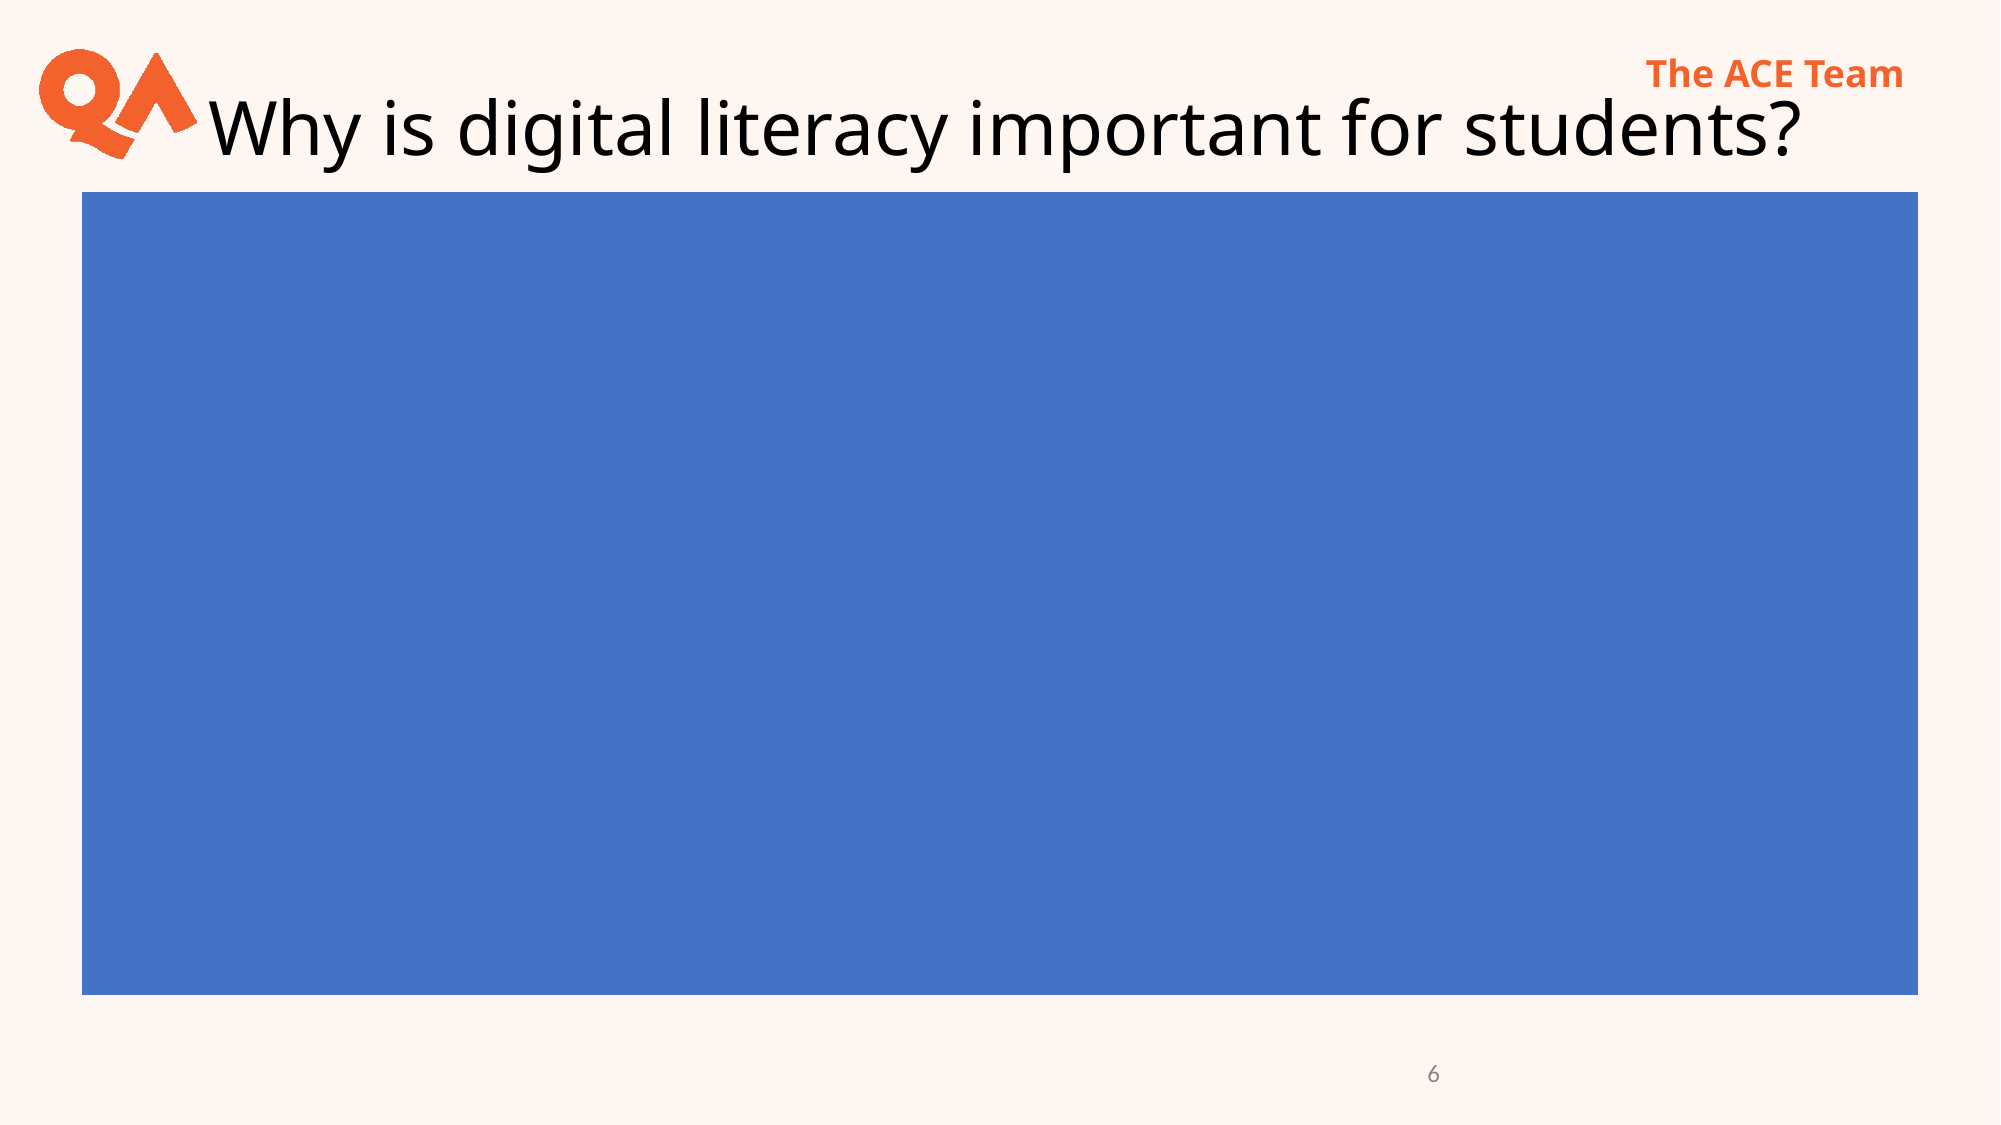

# Why is digital literacy important for students?
| | |
| --- | --- |
| | |
| | |
| | |
| | |
| | |
| | |
| | |
| | |
6